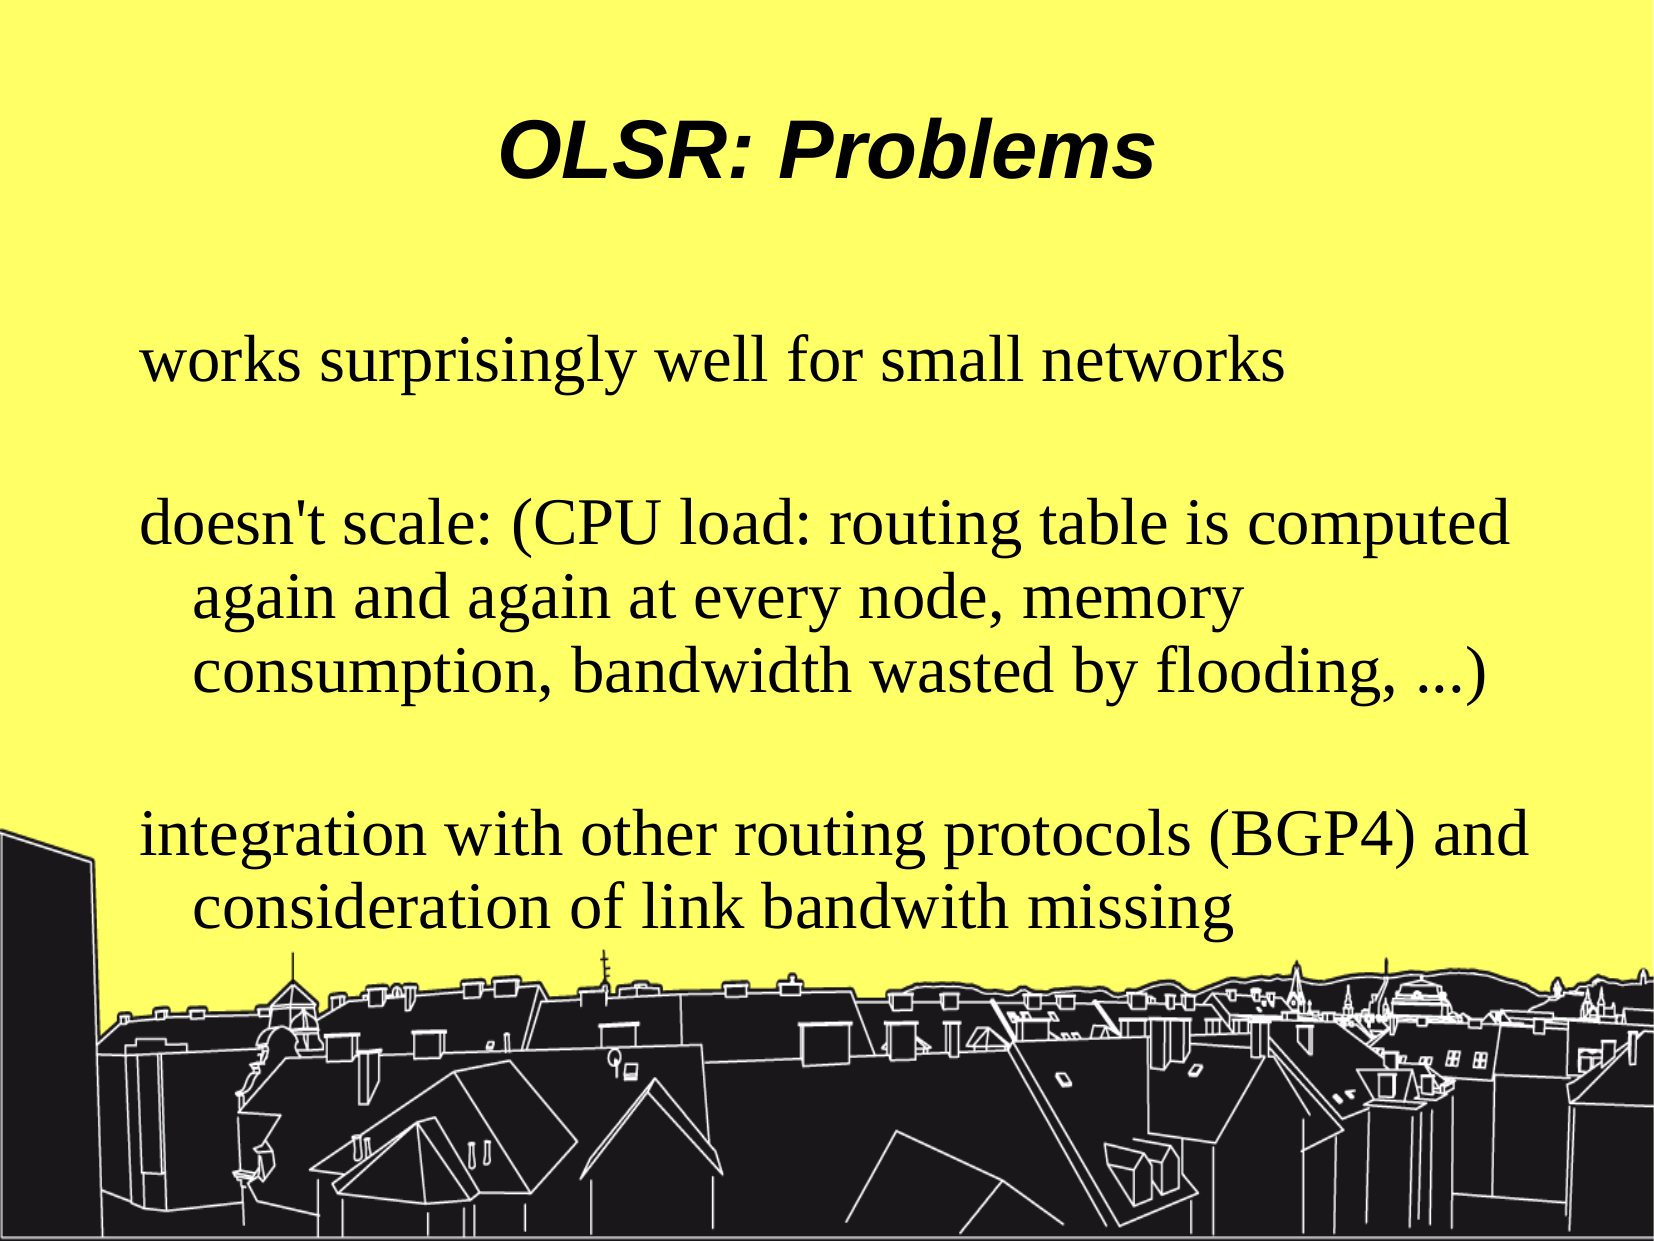

# OLSR: Problems
works surprisingly well for small networks
doesn't scale: (CPU load: routing table is computed again and again at every node, memory consumption, bandwidth wasted by flooding, ...)
integration with other routing protocols (BGP4) and consideration of link bandwith missing